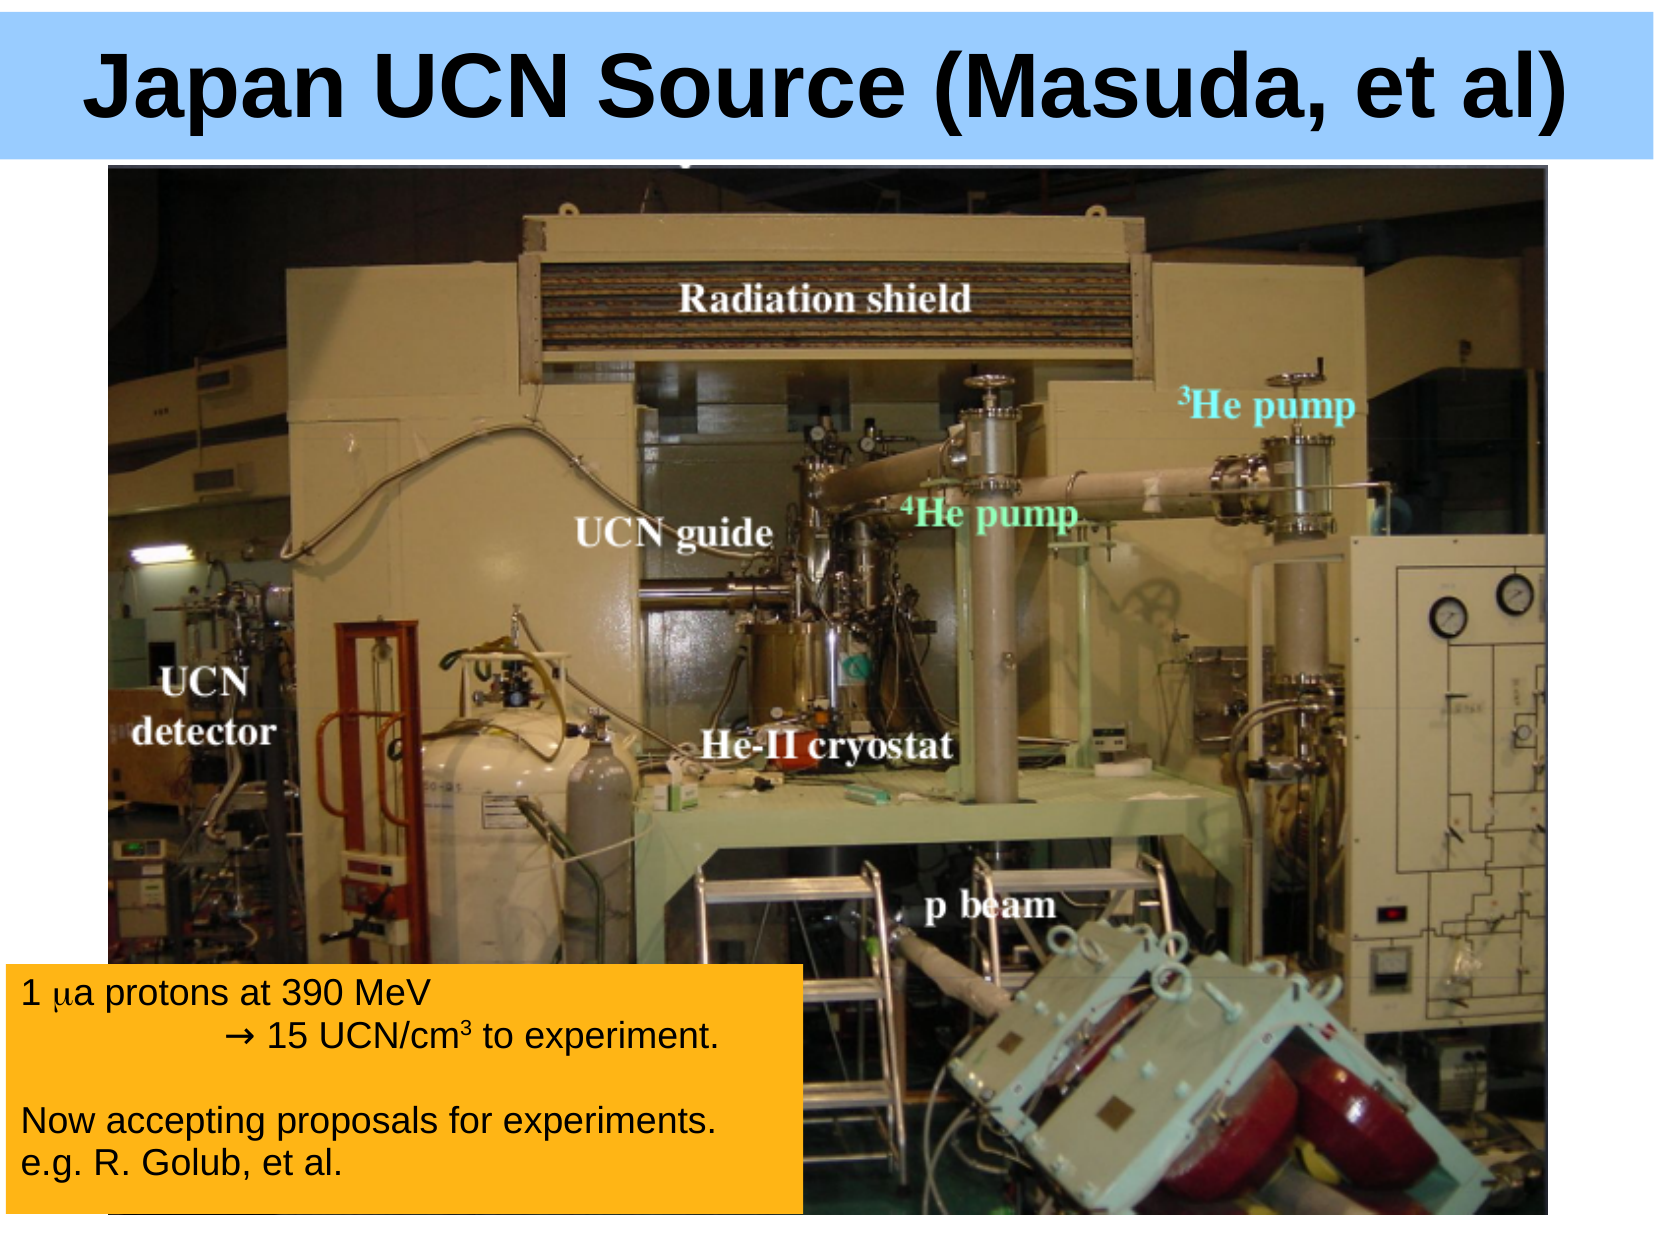

# Japan UCN Source (Masuda, et al)
1 a protons at 390 MeV
 → 15 UCN/cm3 to experiment.
Now accepting proposals for experiments.
e.g. R. Golub, et al.